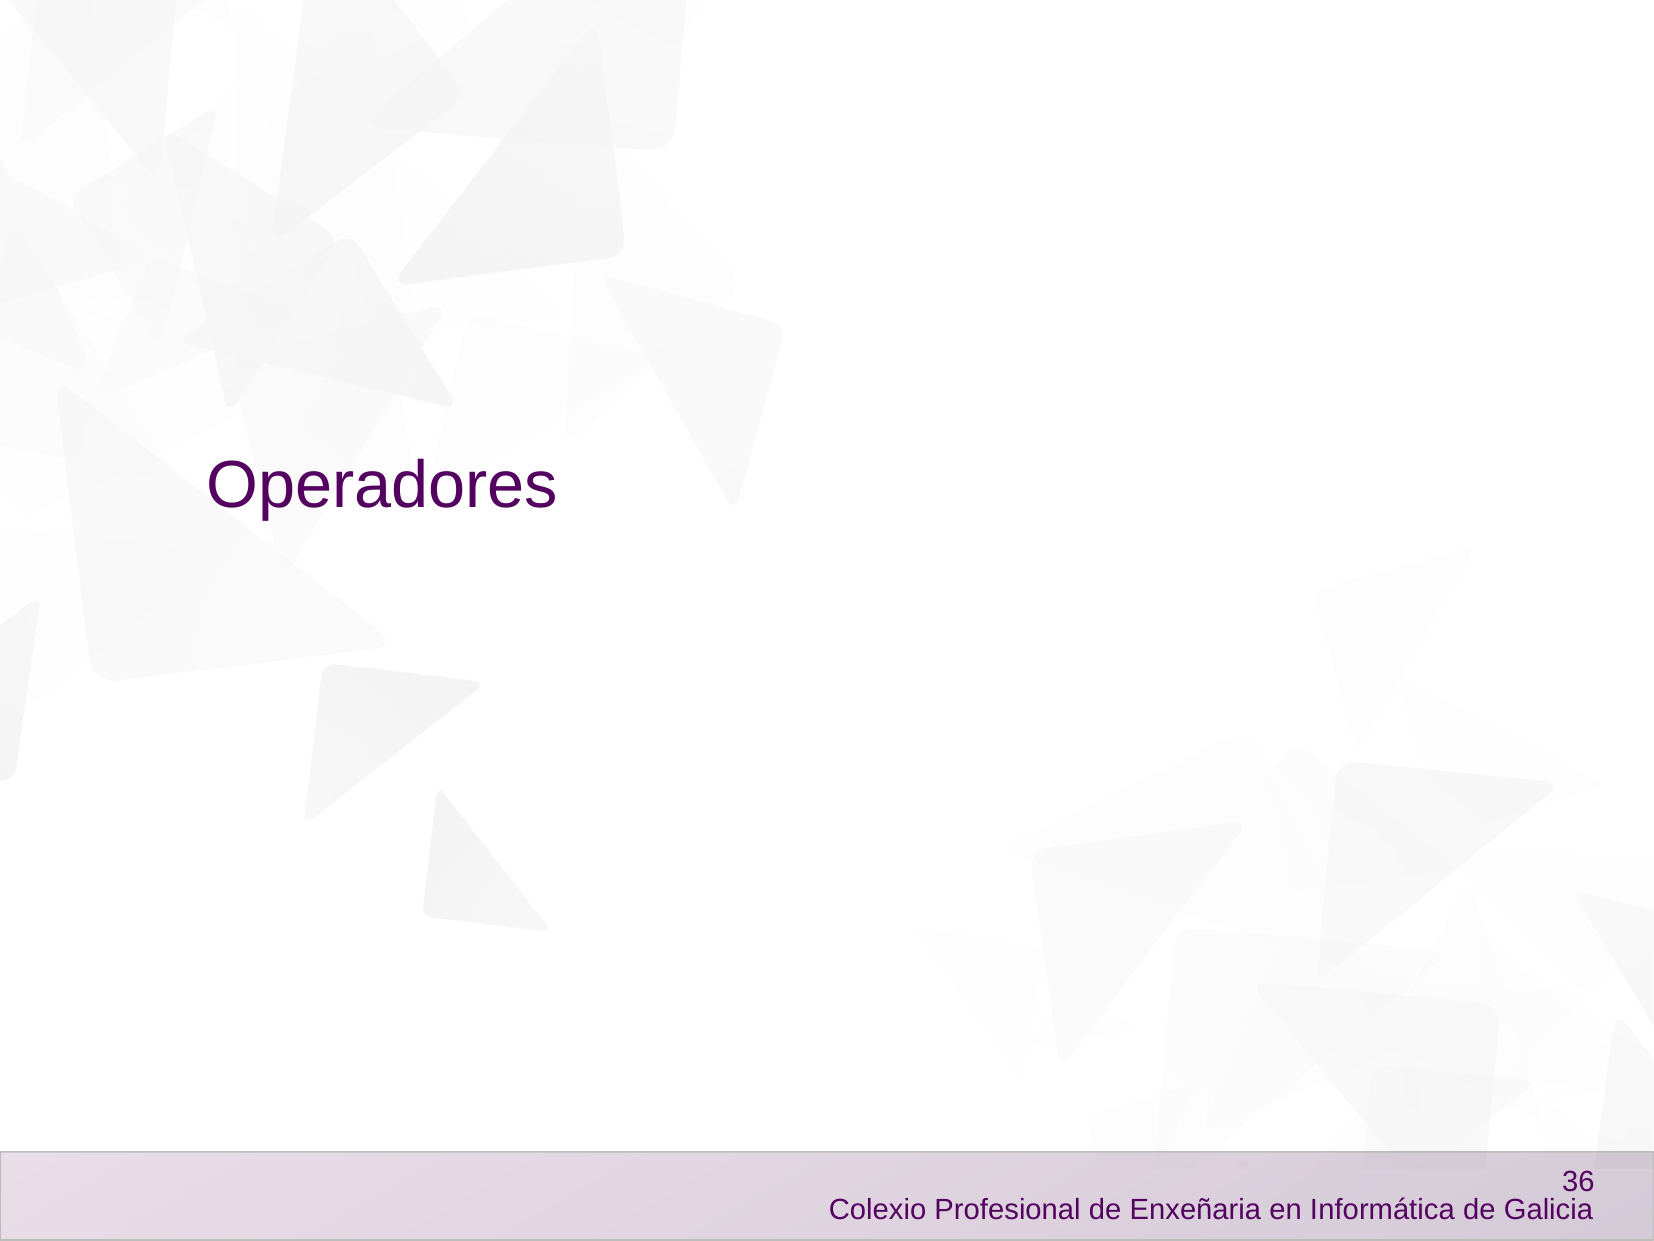

# Operadores
36
Colexio Profesional de Enxeñaria en Informática de Galicia